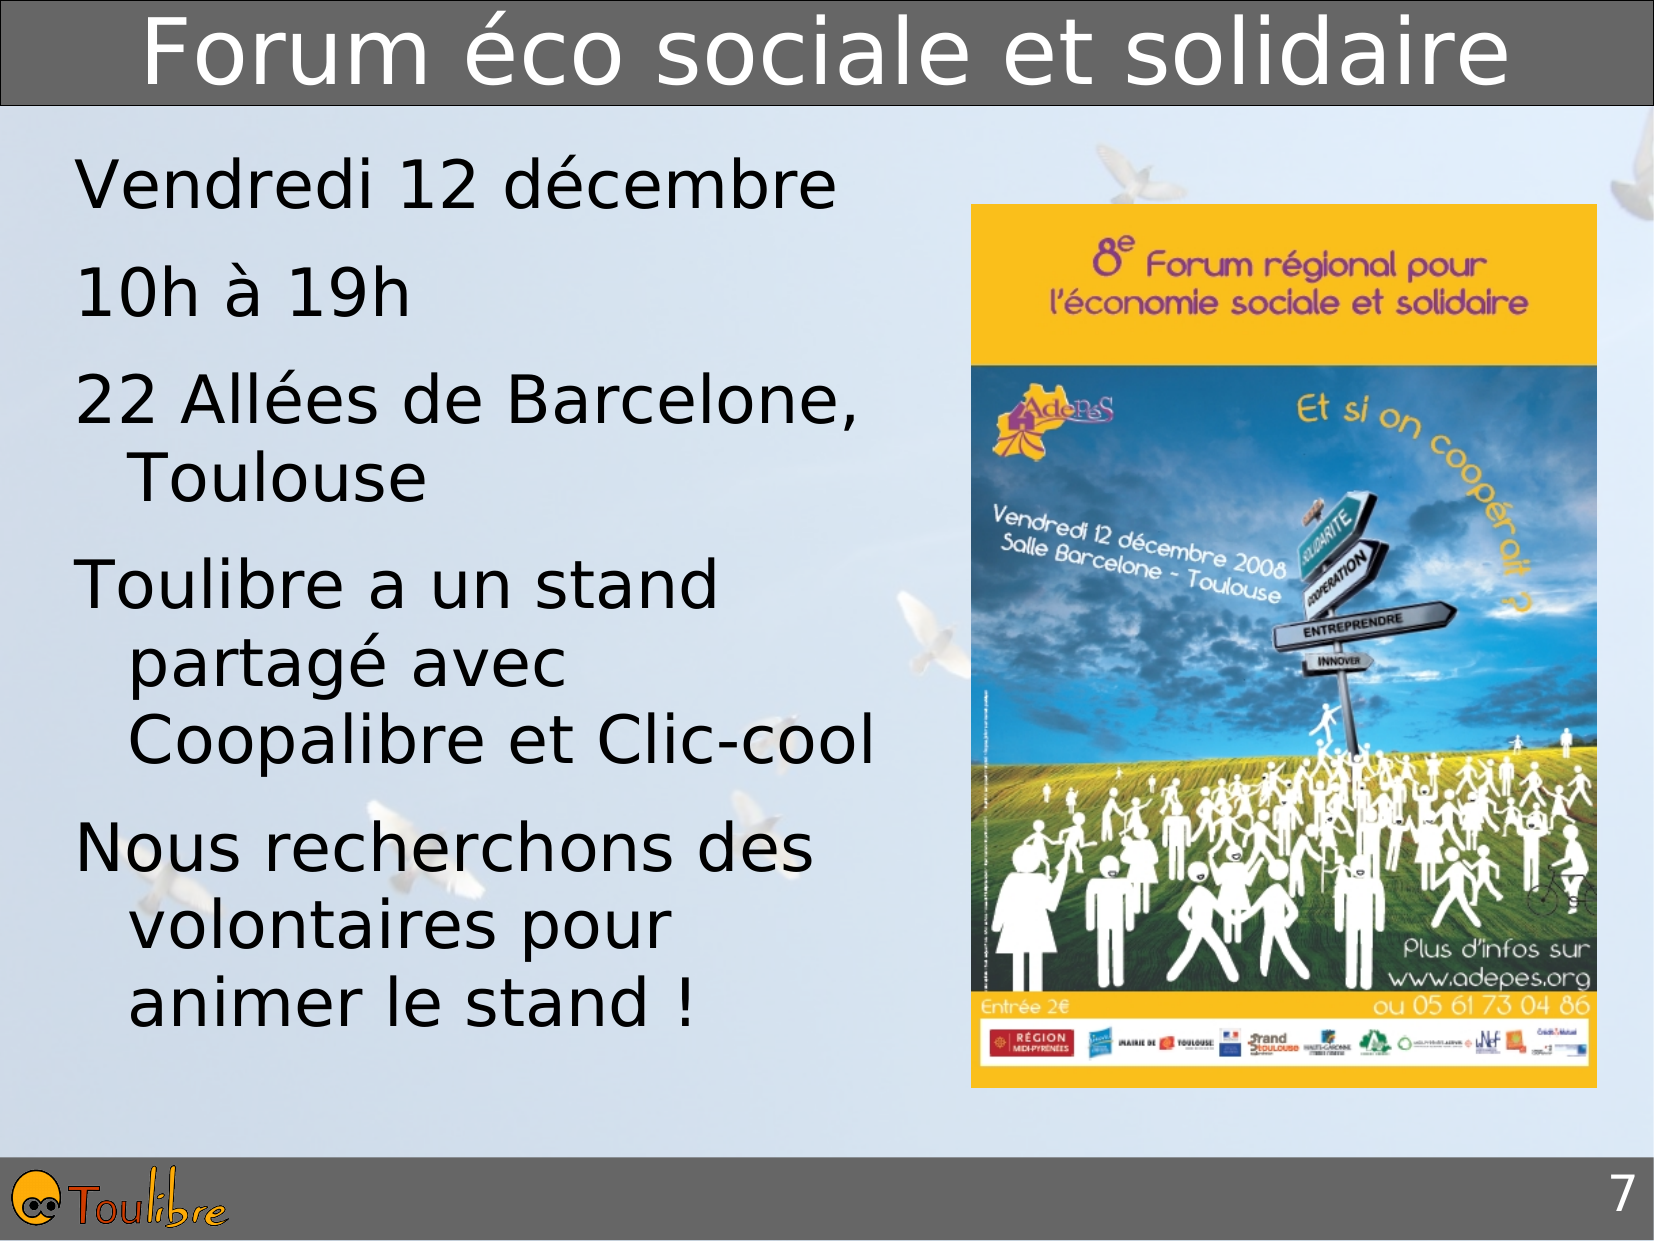

# Forum éco sociale et solidaire
Vendredi 12 décembre
10h à 19h
22 Allées de Barcelone, Toulouse
Toulibre a un stand partagé avec Coopalibre et Clic-cool
Nous recherchons des volontaires pour animer le stand !